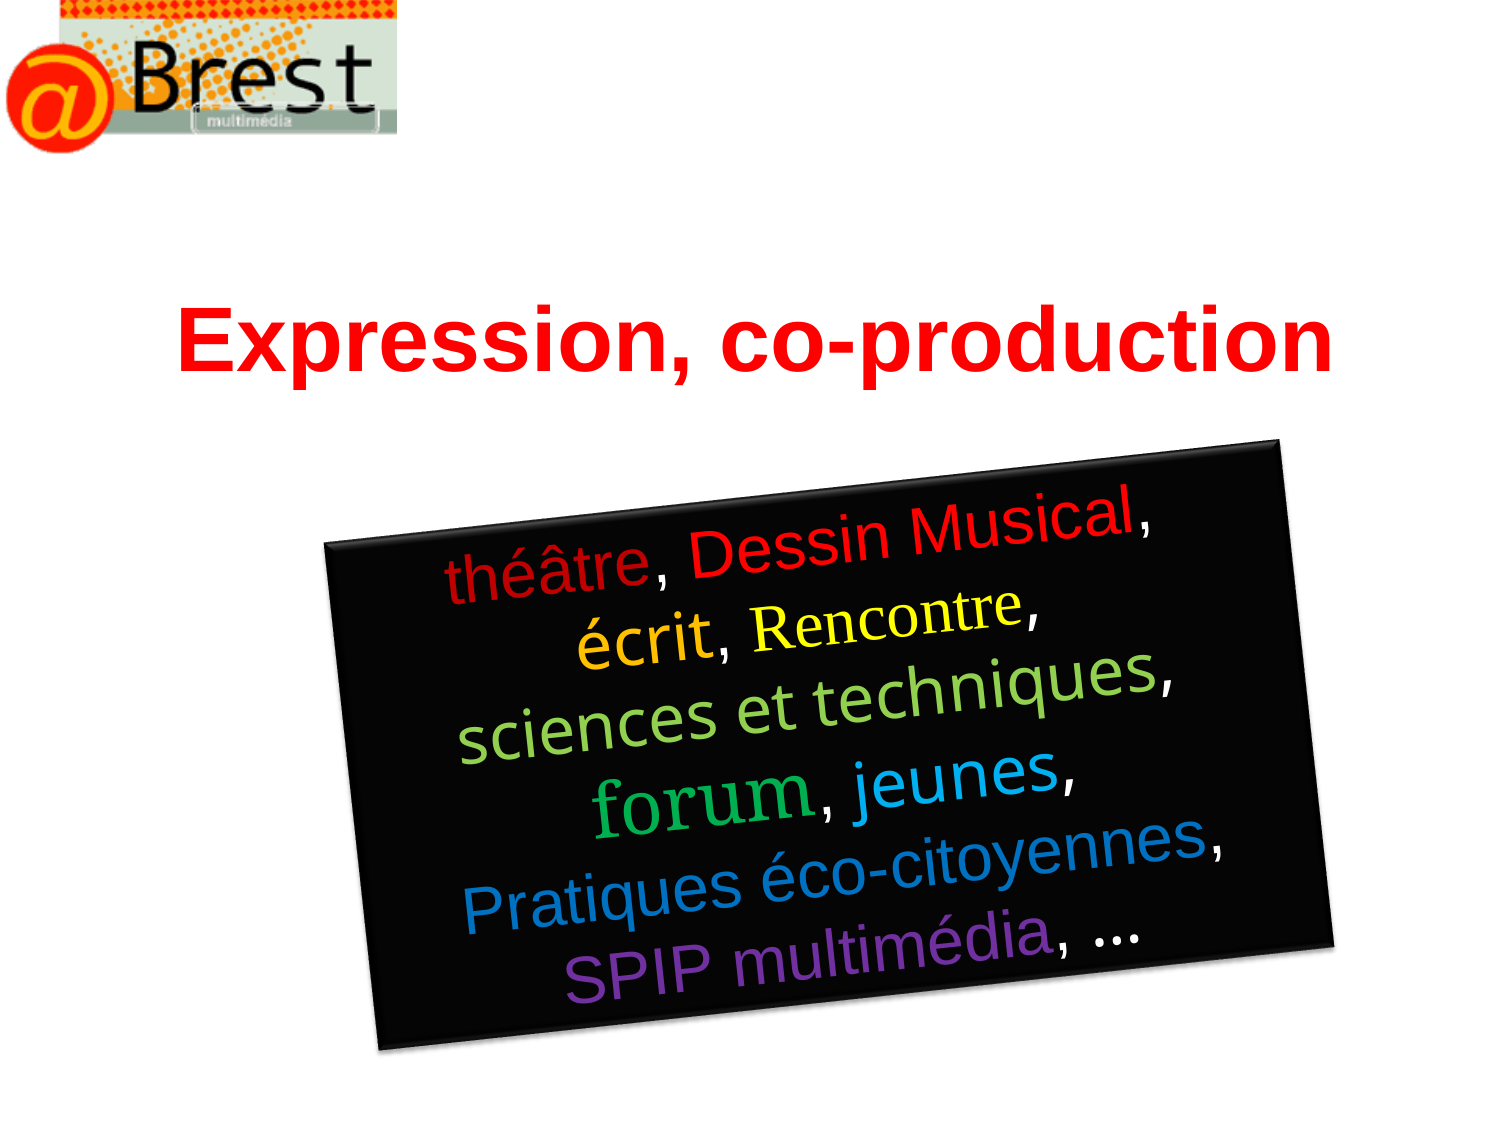

# Expression, co-production
théâtre, Dessin Musical,
écrit, Rencontre,
sciences et techniques,
forum, jeunes,
Pratiques éco-citoyennes, SPIP multimédia, …